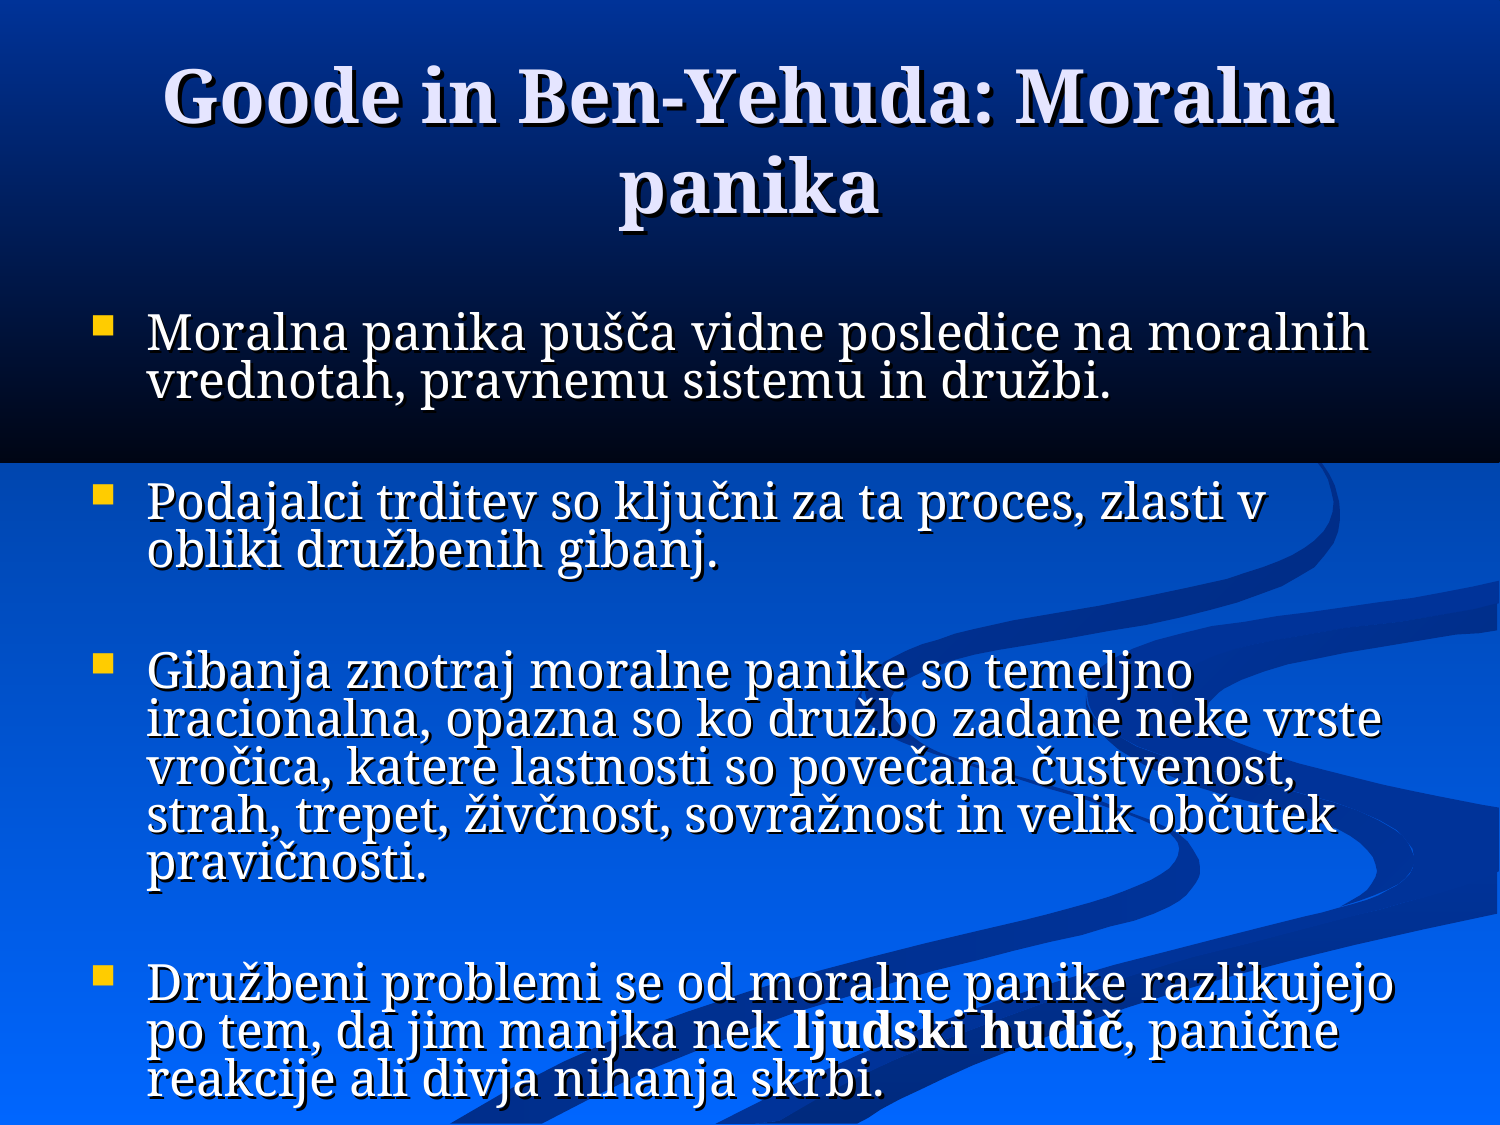

# Goode in Ben-Yehuda: Moralna panika
Moralna panika pušča vidne posledice na moralnih vrednotah, pravnemu sistemu in družbi.
Podajalci trditev so ključni za ta proces, zlasti v obliki družbenih gibanj.
Gibanja znotraj moralne panike so temeljno iracionalna, opazna so ko družbo zadane neke vrste vročica, katere lastnosti so povečana čustvenost, strah, trepet, živčnost, sovražnost in velik občutek pravičnosti.
Družbeni problemi se od moralne panike razlikujejo po tem, da jim manjka nek ljudski hudič, panične reakcije ali divja nihanja skrbi.